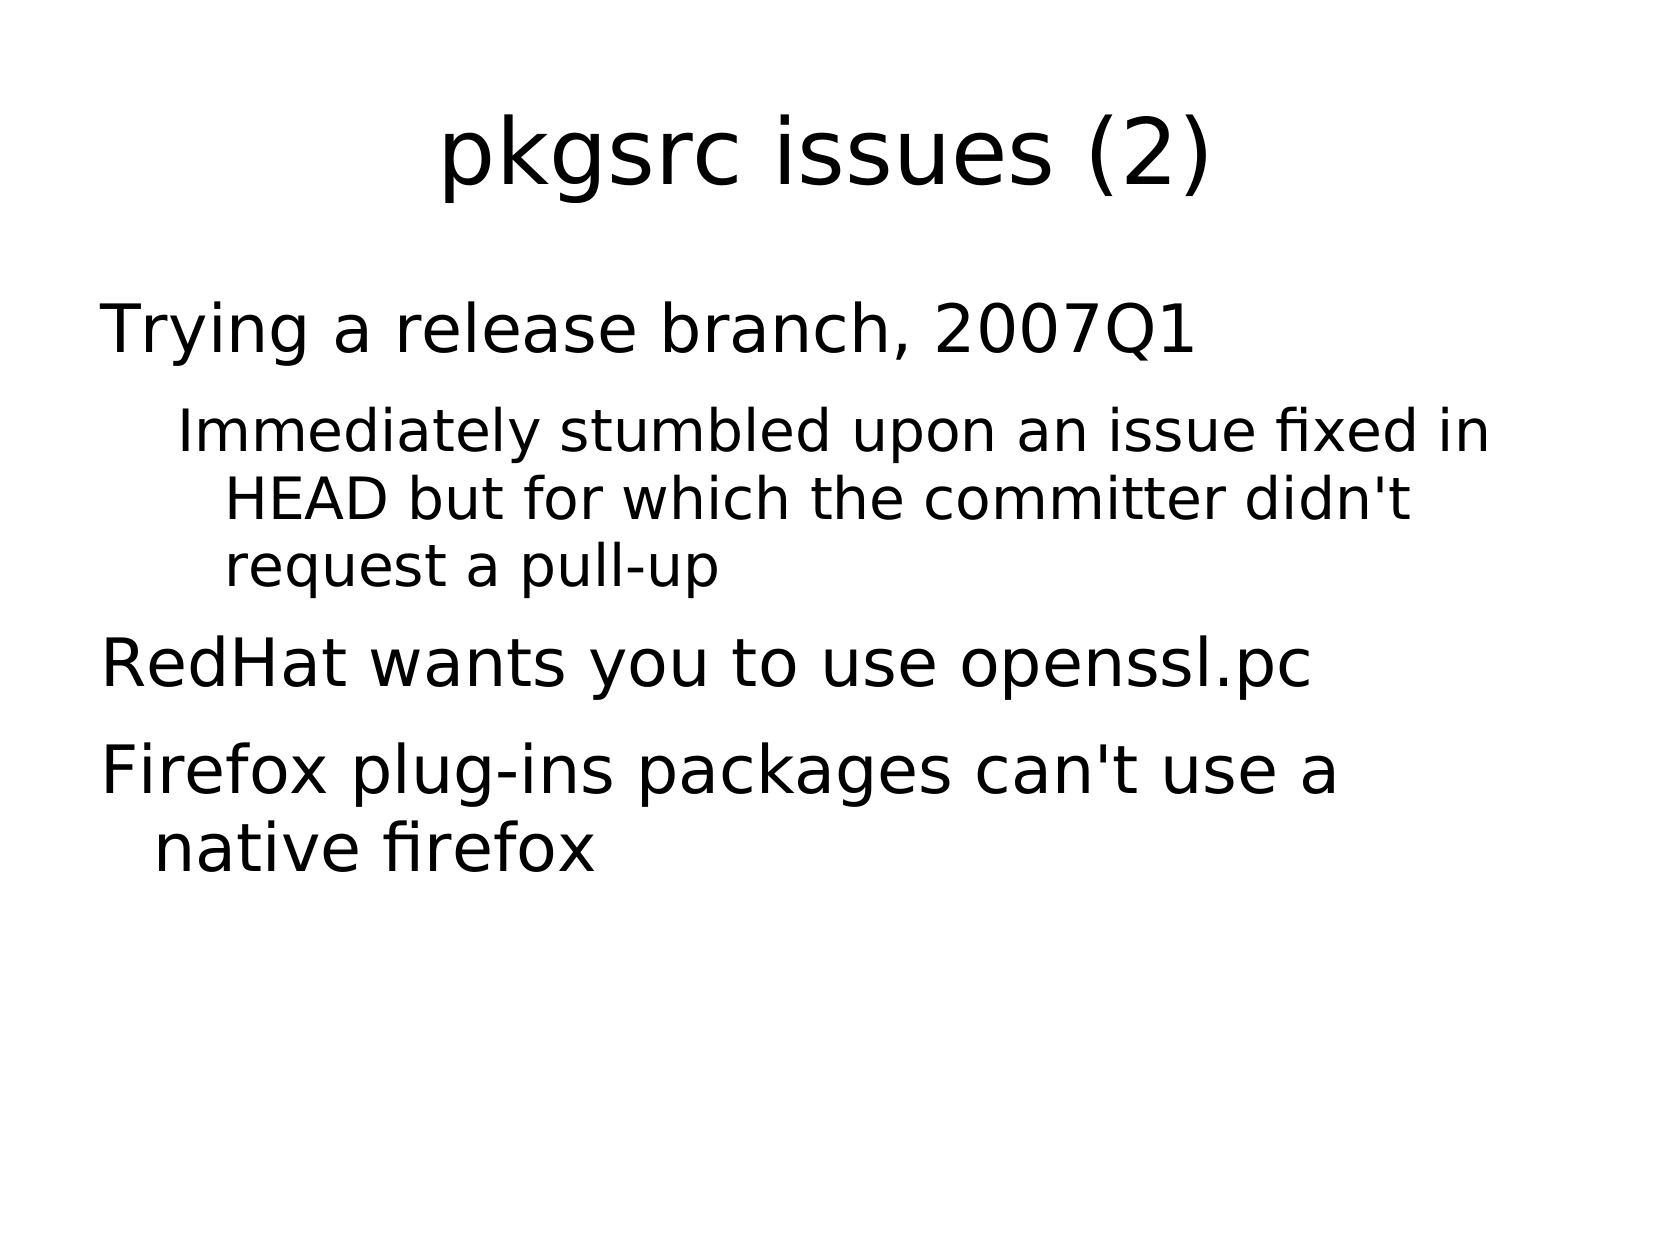

# pkgsrc issues (2)
Trying a release branch, 2007Q1
Immediately stumbled upon an issue fixed in HEAD but for which the committer didn't request a pull-up
RedHat wants you to use openssl.pc
Firefox plug-ins packages can't use a native firefox